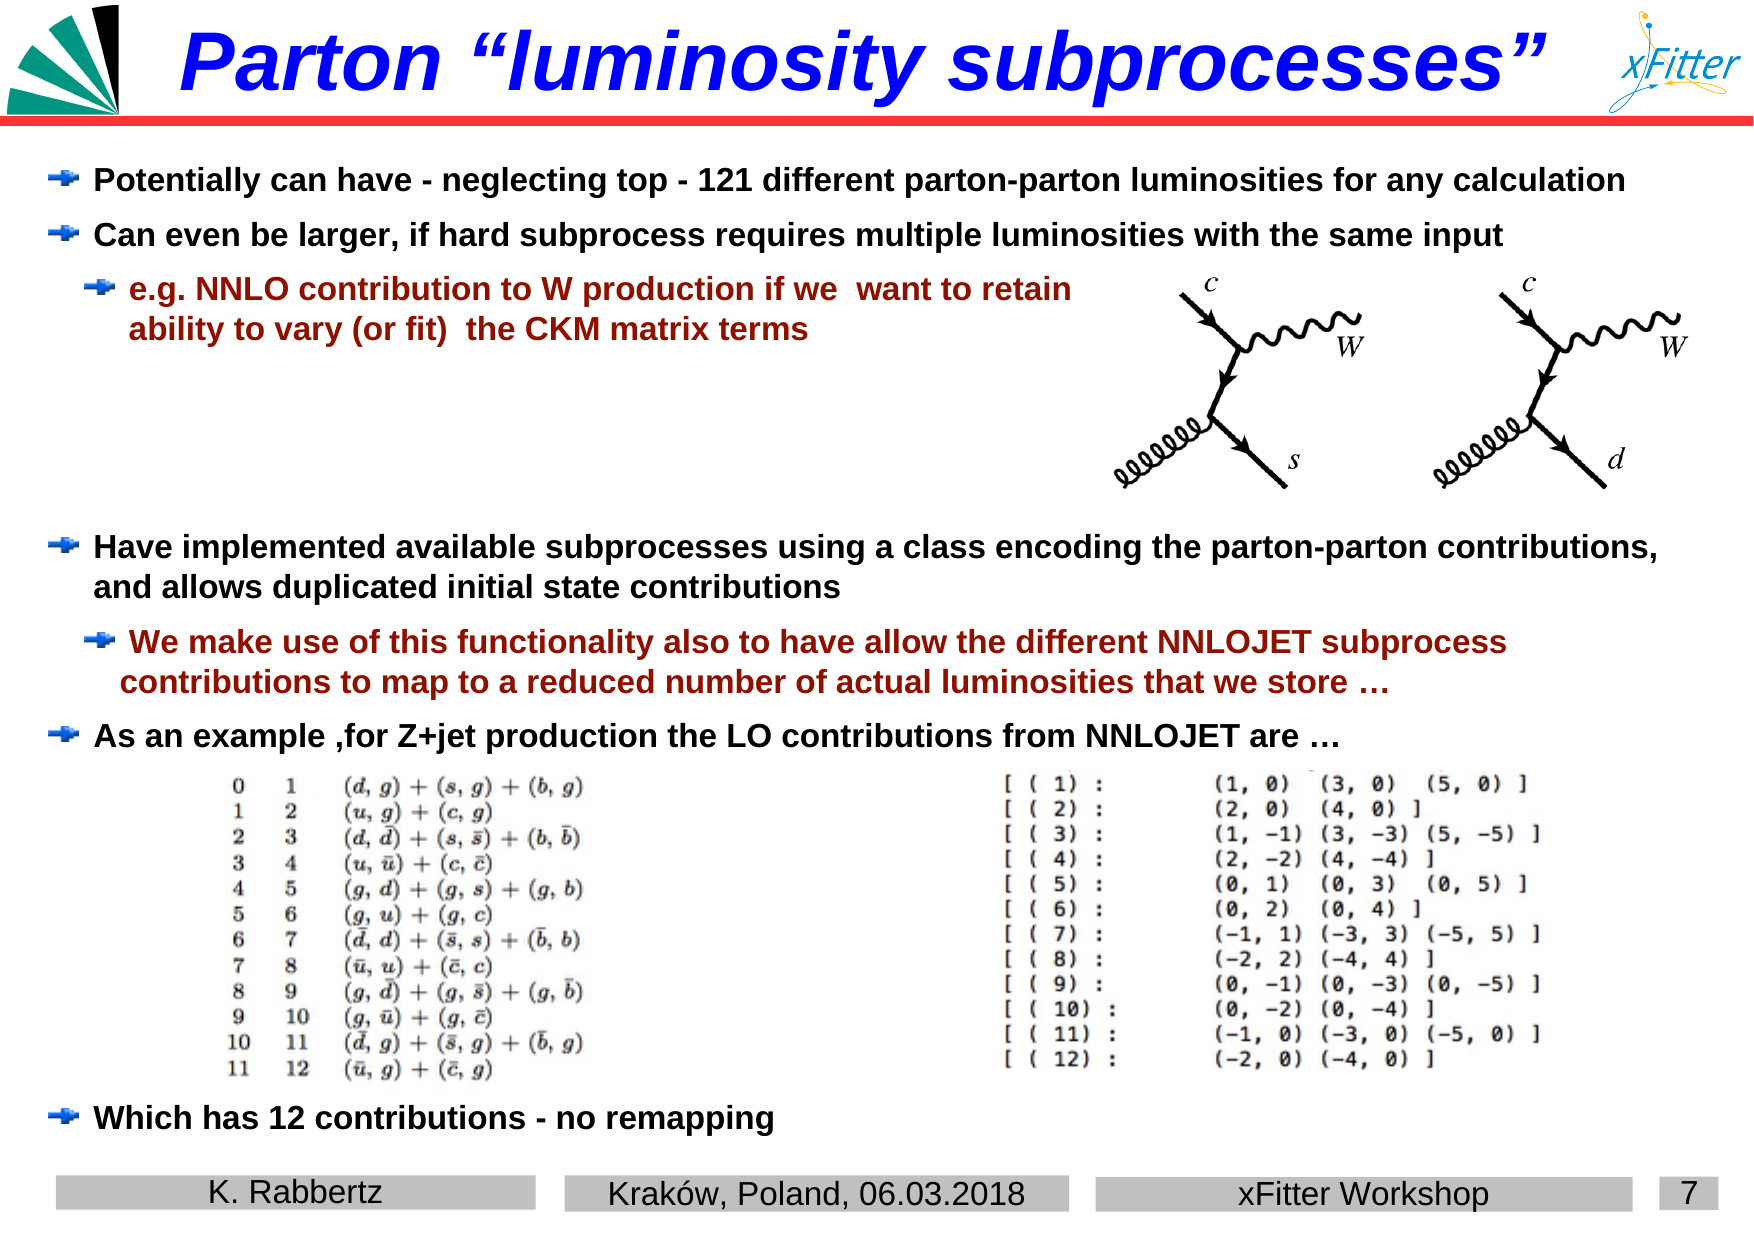

# Parton “luminosity subprocesses”
 Potentially can have - neglecting top - 121 different parton-parton luminosities for any calculation
 Can even be larger, if hard subprocess requires multiple luminosities with the same input
 e.g. NNLO contribution to W production if we want to retain ability to vary (or fit) the CKM matrix terms
 Have implemented available subprocesses using a class encoding the parton-parton contributions, and allows duplicated initial state contributions
 We make use of this functionality also to have allow the different NNLOJET subprocess contributions to map to a reduced number of actual luminosities that we store …
 As an example ,for Z+jet production the LO contributions from NNLOJET are …
 Which has 12 contributions - no remapping